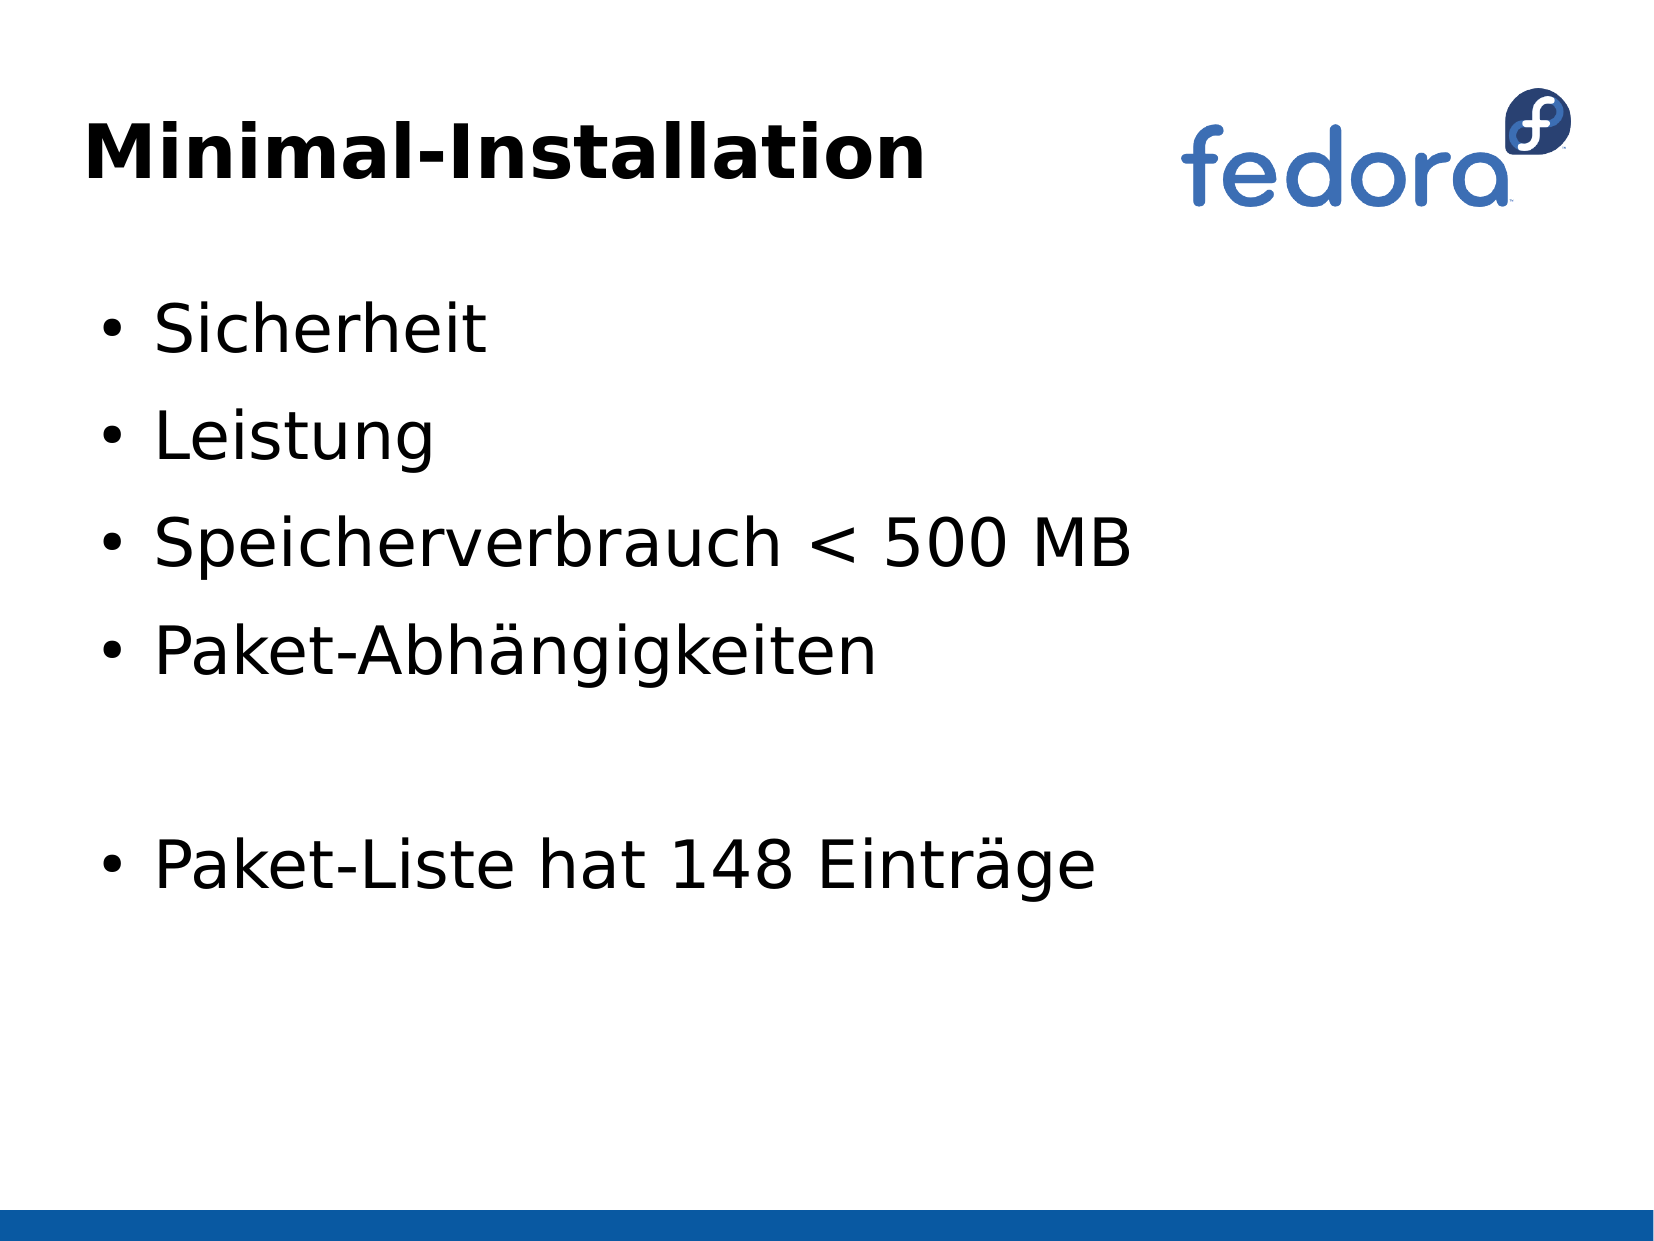

# Minimal-Installation
Sicherheit
Leistung
Speicherverbrauch < 500 MB
Paket-Abhängigkeiten
Paket-Liste hat 148 Einträge